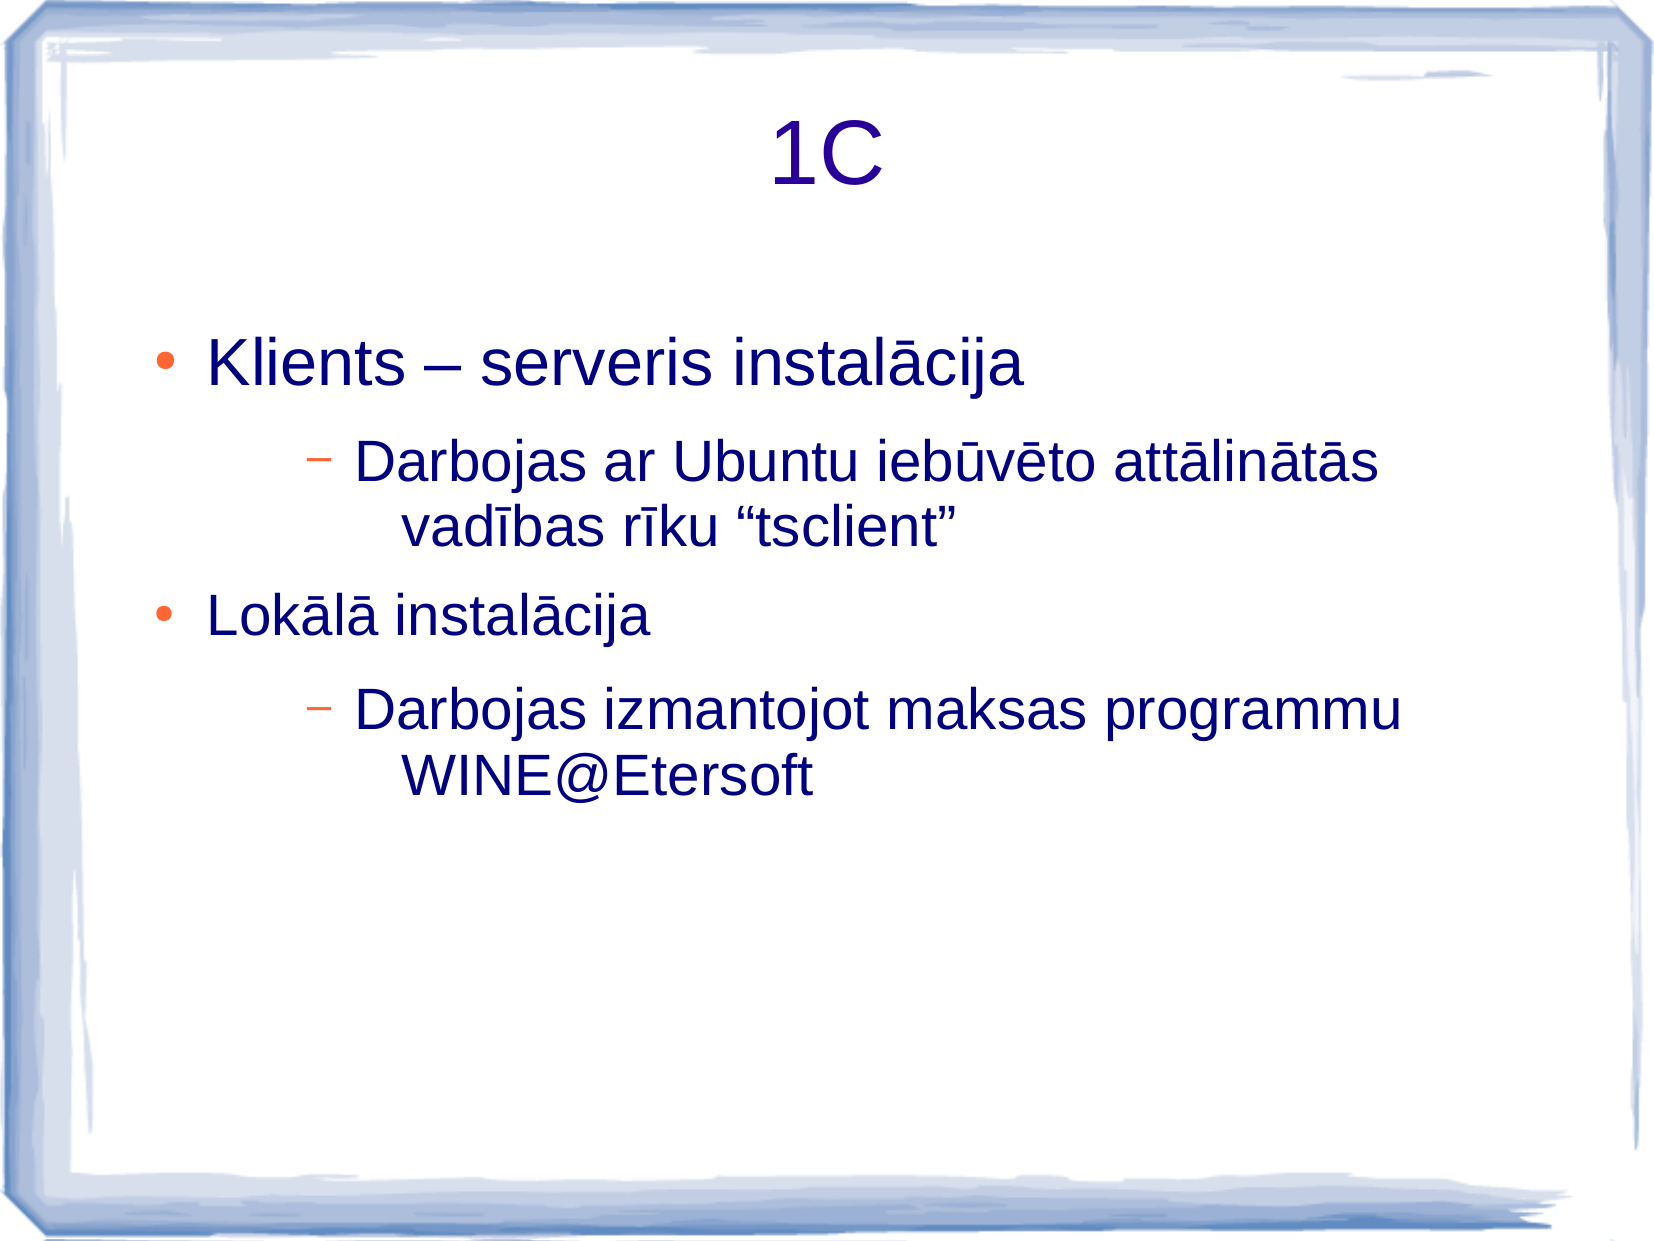

# 1C
Klients – serveris instalācija
Darbojas ar Ubuntu iebūvēto attālinātās vadības rīku “tsclient”
Lokālā instalācija
Darbojas izmantojot maksas programmu WINE@Etersoft